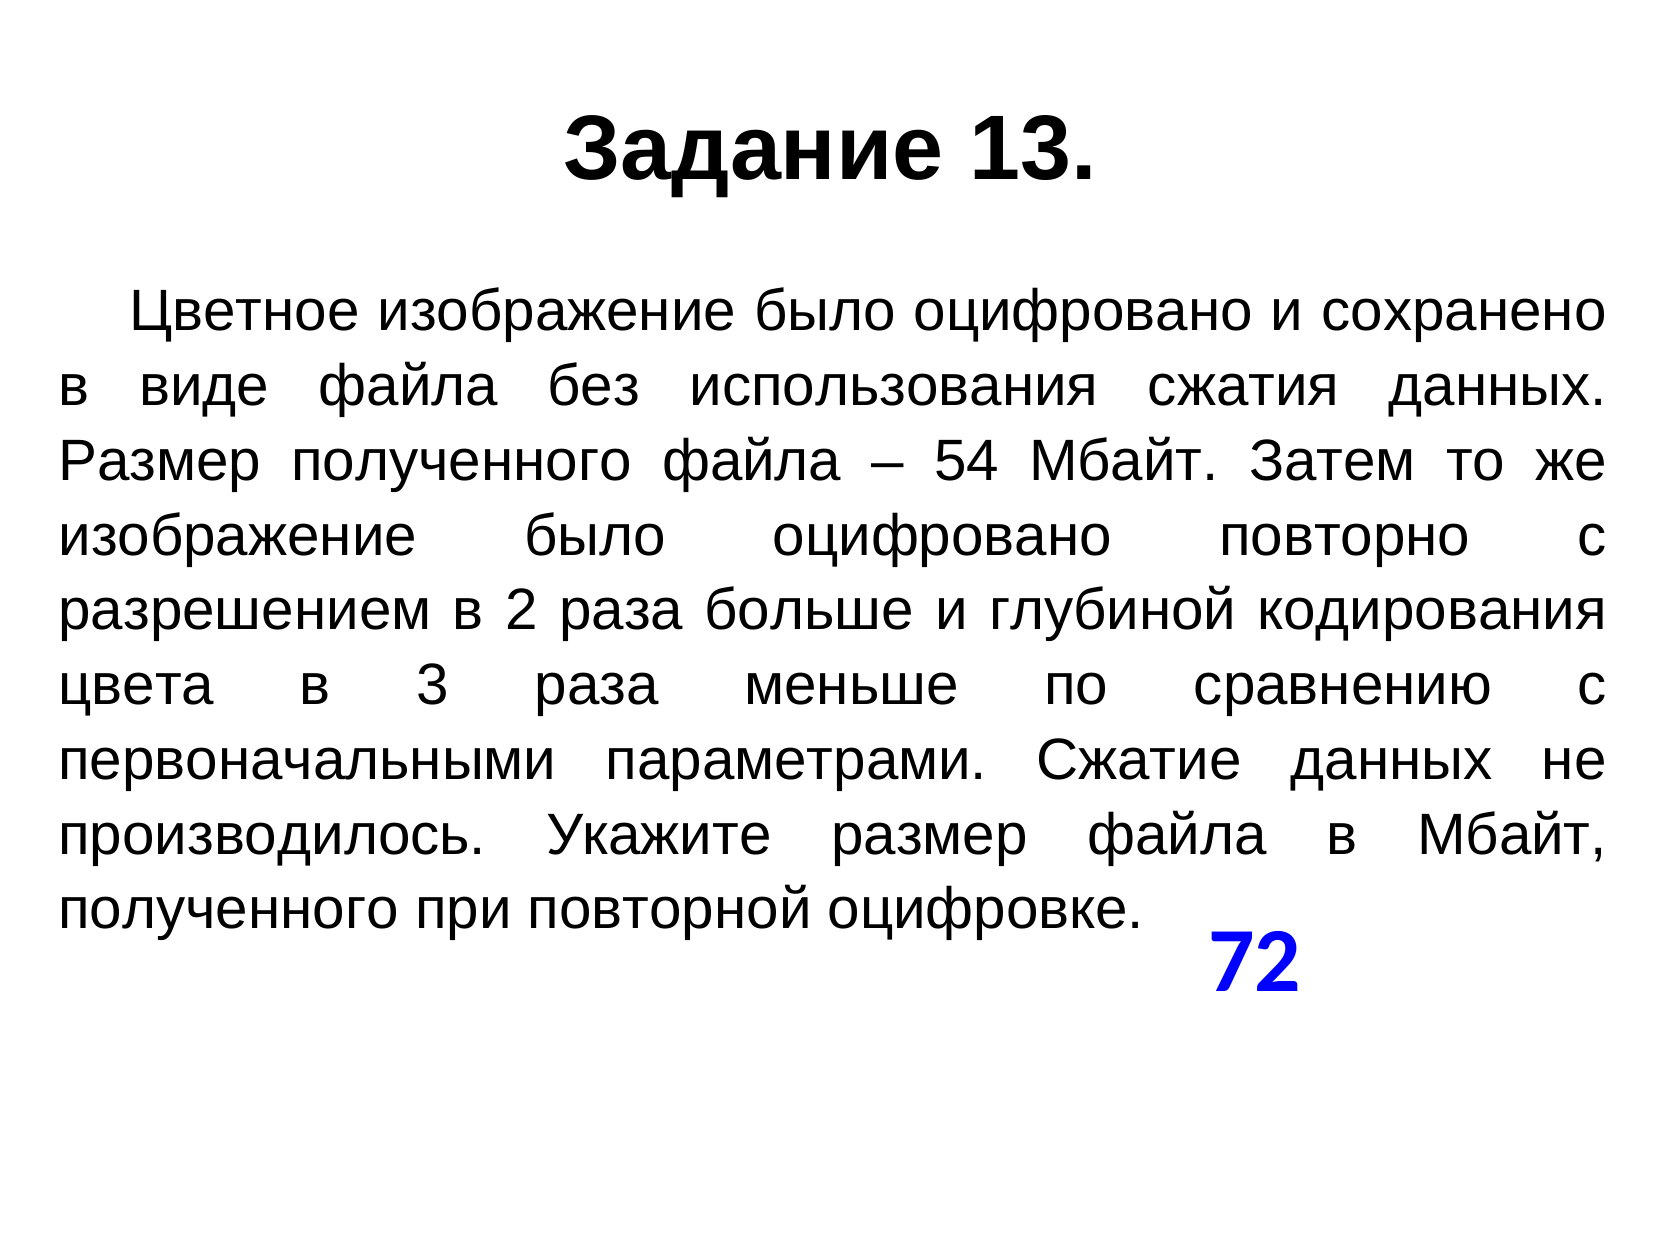

# Задание 13.
Цветное изображение было оцифровано и сохранено в виде файла без использования сжатия данных. Размер полученного файла – 54 Мбайт. Затем то же изображение было оцифровано повторно с разрешением в 2 раза больше и глубиной кодирования цвета в 3 раза меньше по сравнению с первоначальными параметрами. Сжатие данных не производилось. Укажите размер файла в Мбайт, полученного при повторной оцифровке.
72